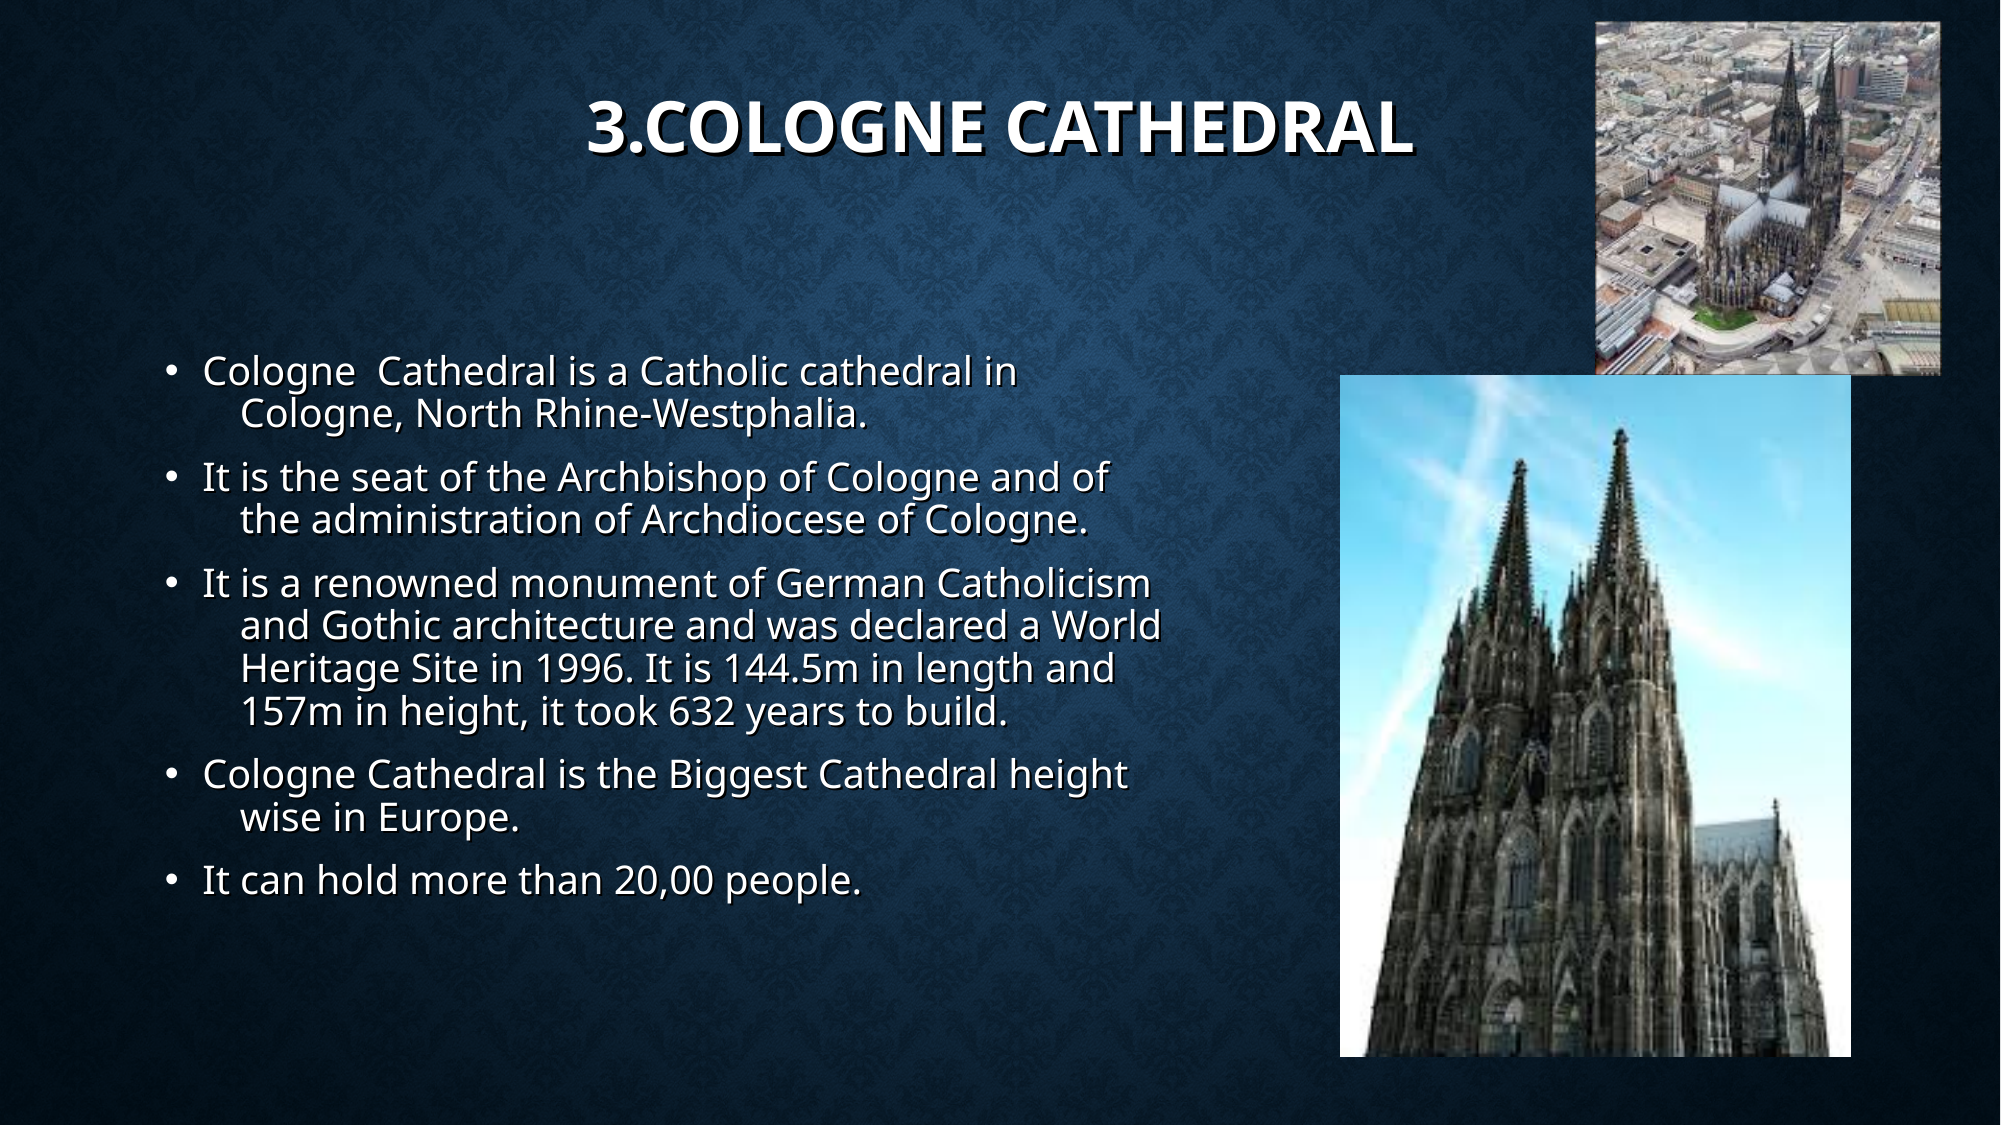

# 3.Cologne cathedral
Cologne Cathedral is a Catholic cathedral in Cologne, North Rhine-Westphalia.
It is the seat of the Archbishop of Cologne and of the administration of Archdiocese of Cologne.
It is a renowned monument of German Catholicism and Gothic architecture and was declared a World Heritage Site in 1996. It is 144.5m in length and 157m in height, it took 632 years to build.
Cologne Cathedral is the Biggest Cathedral height wise in Europe.
It can hold more than 20,00 people.